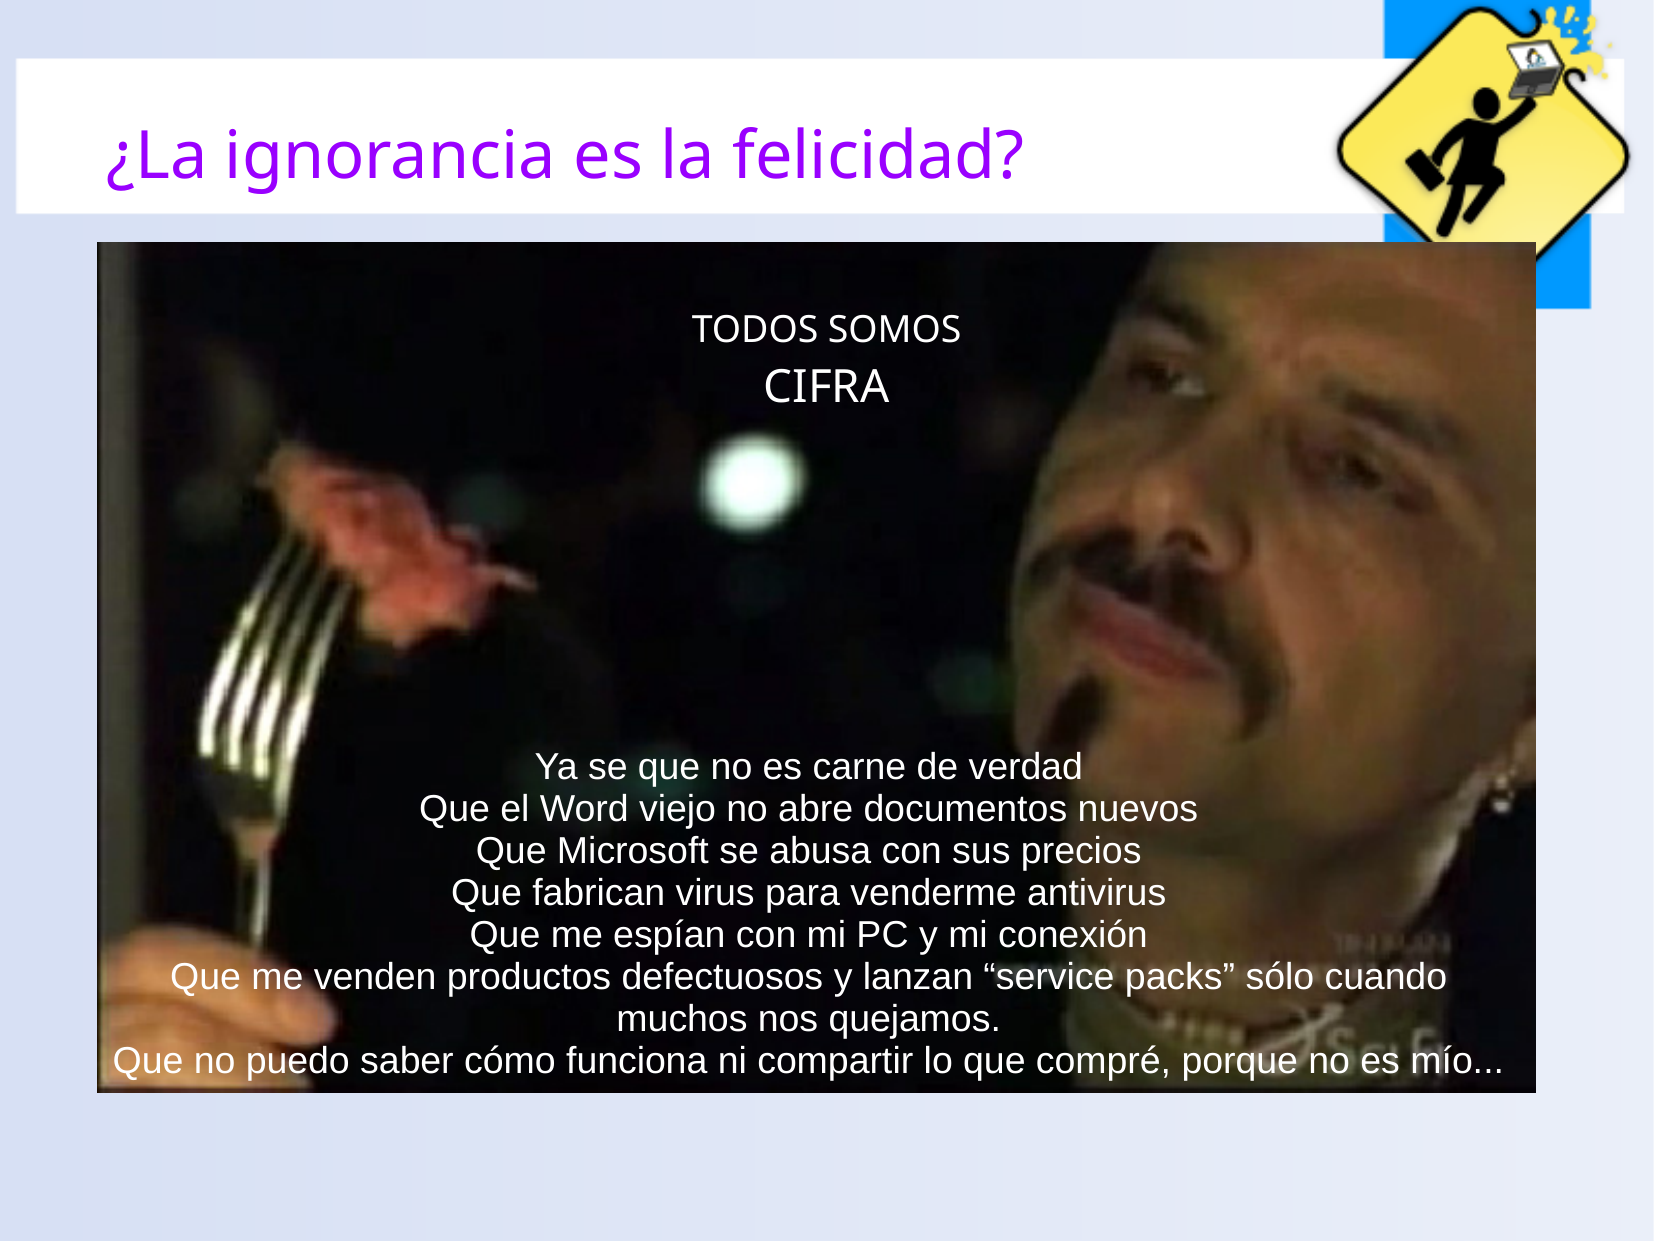

# ¿La ignorancia es la felicidad?
TODOS SOMOS CIFRA
Ya se que no es carne de verdad
Que el Word viejo no abre documentos nuevos
Que Microsoft se abusa con sus precios
Que fabrican virus para venderme antivirus
Que me espían con mi PC y mi conexión
Que me venden productos defectuosos y lanzan “service packs” sólo cuando muchos nos quejamos.
Que no puedo saber cómo funciona ni compartir lo que compré, porque no es mío...